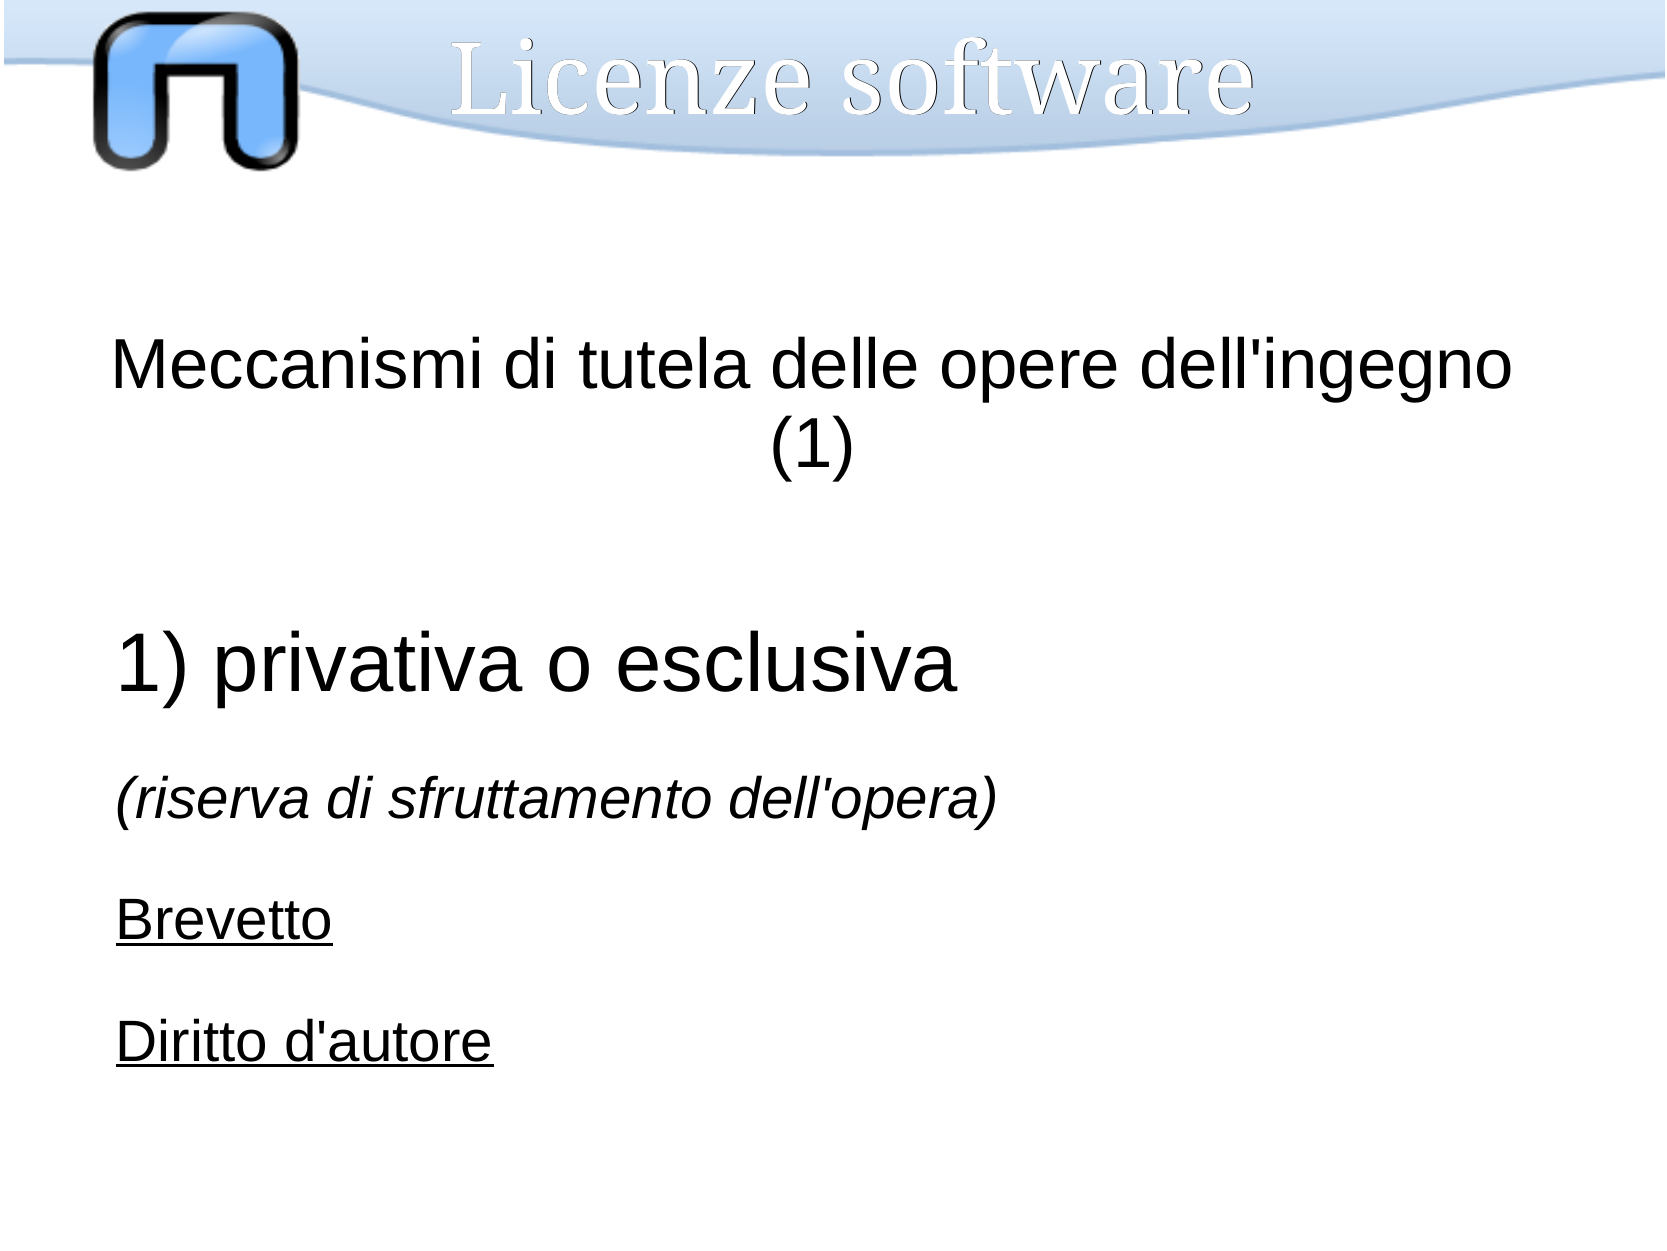

Licenze software
# Meccanismi di tutela delle opere dell'ingegno (1)
1) privativa o esclusiva
(riserva di sfruttamento dell'opera)
Brevetto
Diritto d'autore